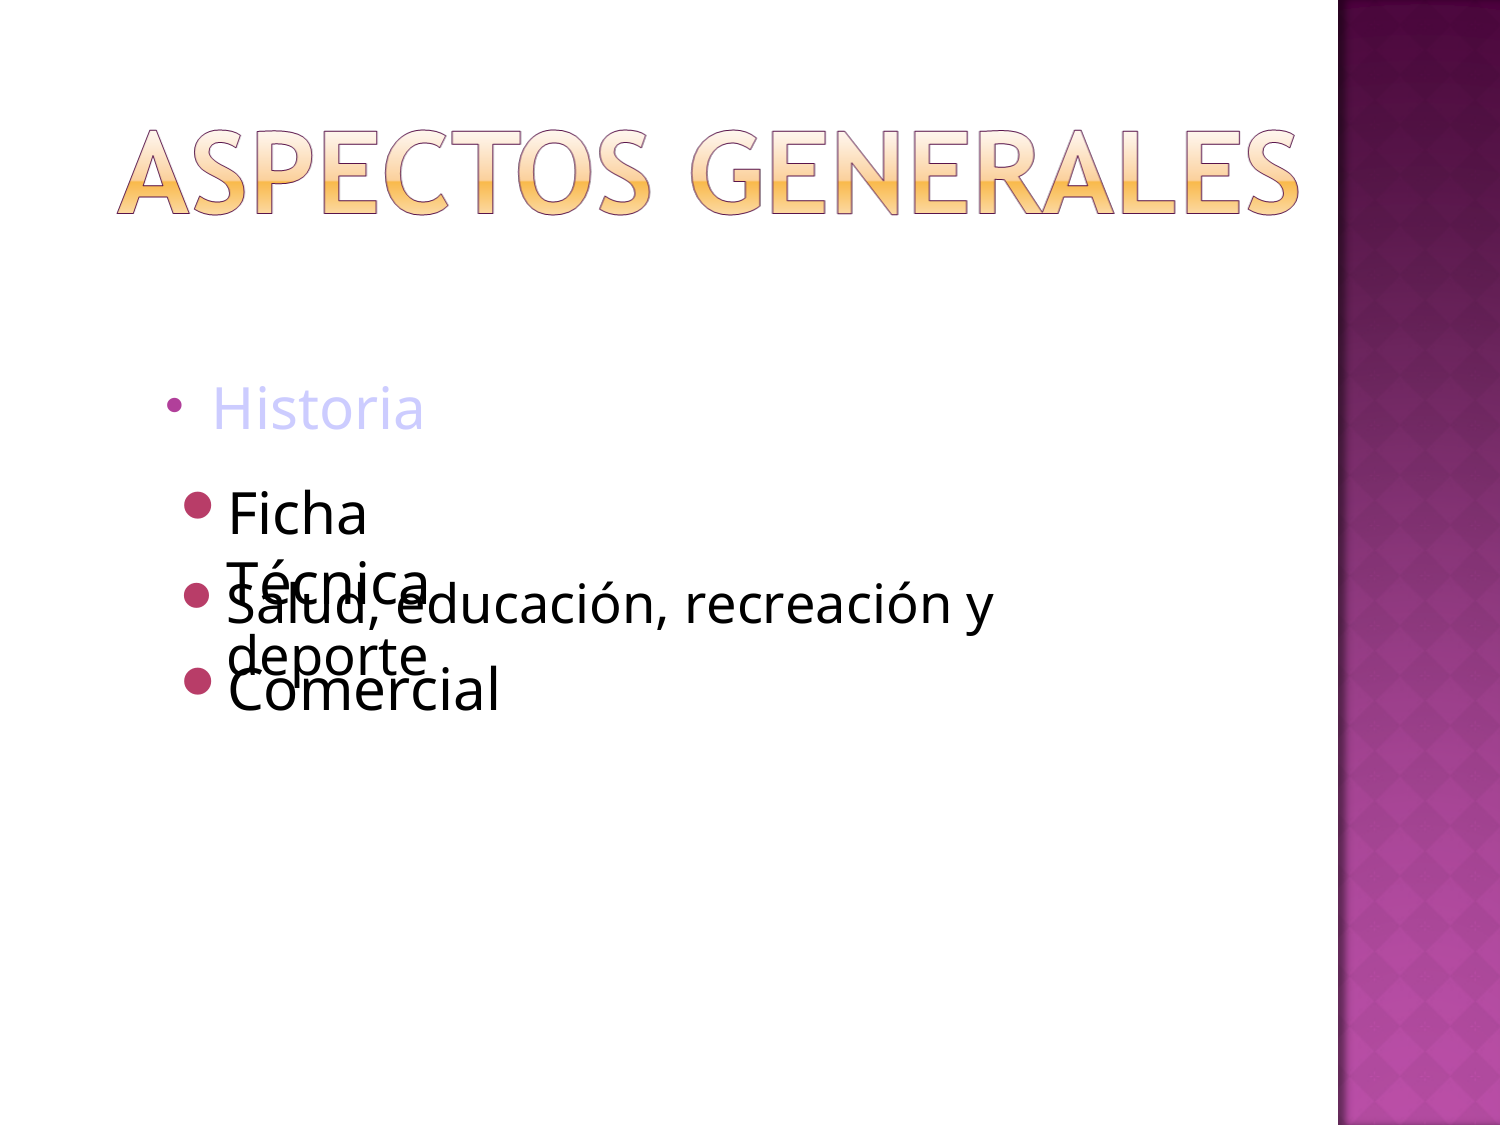

Historia
Ficha Técnica
Salud, educación, recreación y deporte
Comercial